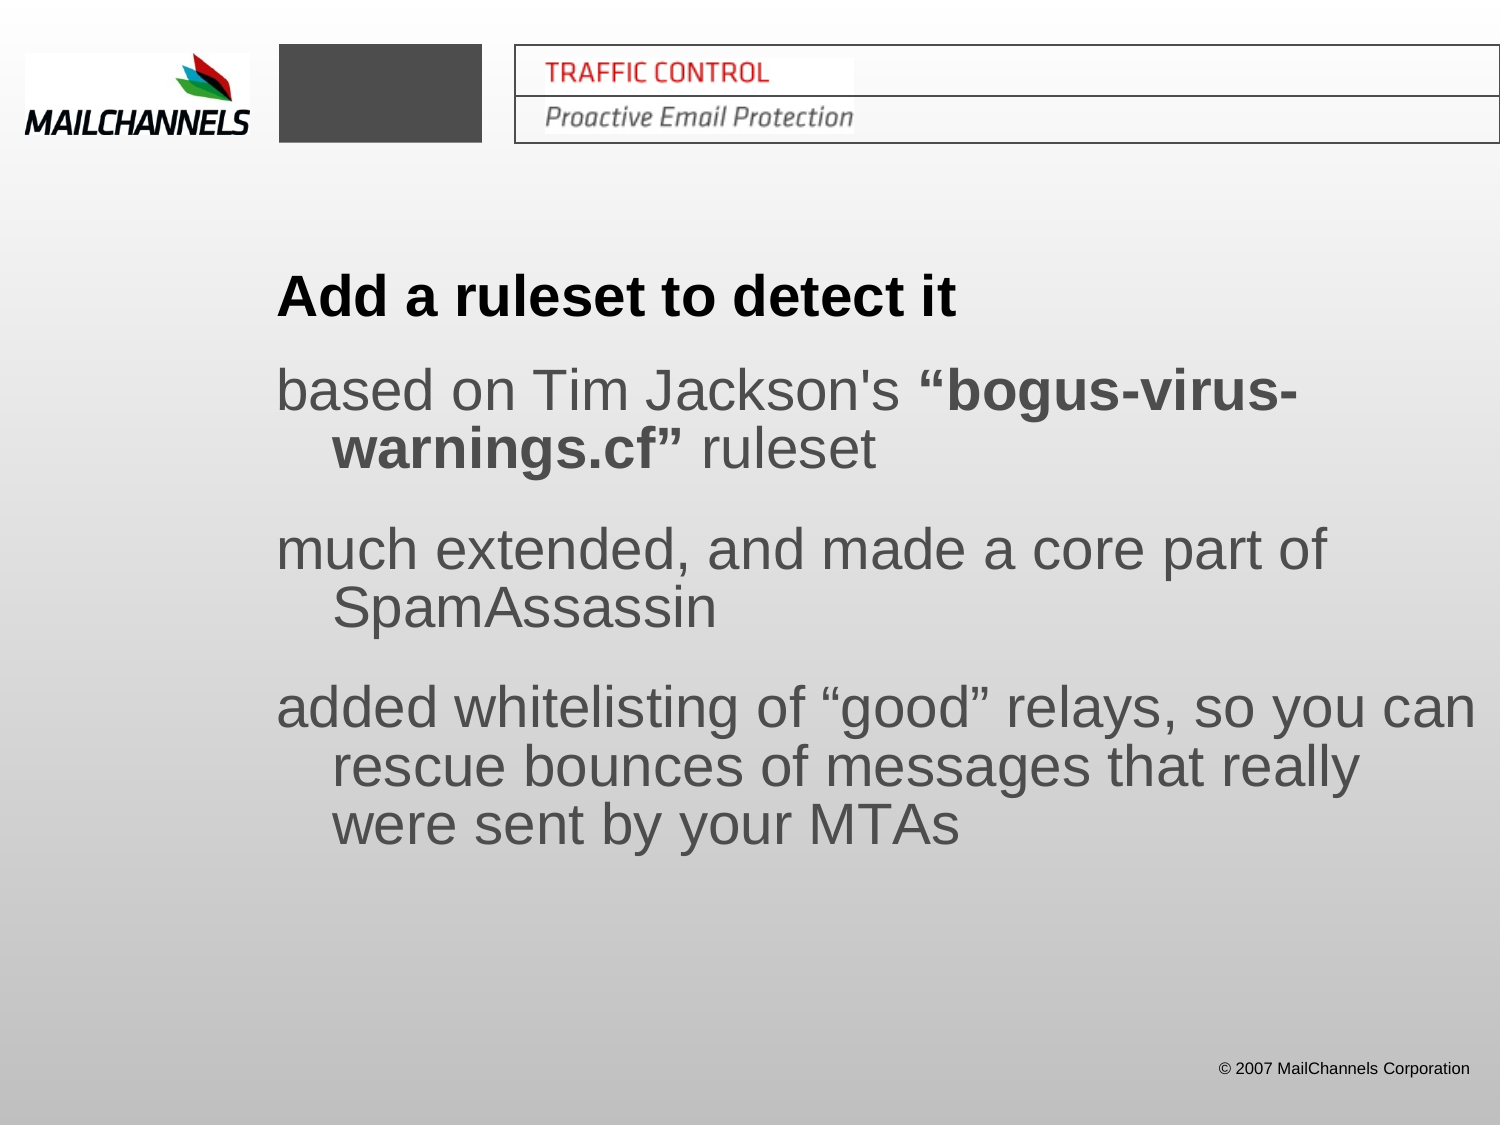

# Add a ruleset to detect it
based on Tim Jackson's “bogus-virus-warnings.cf” ruleset
much extended, and made a core part of SpamAssassin
added whitelisting of “good” relays, so you can rescue bounces of messages that really were sent by your MTAs